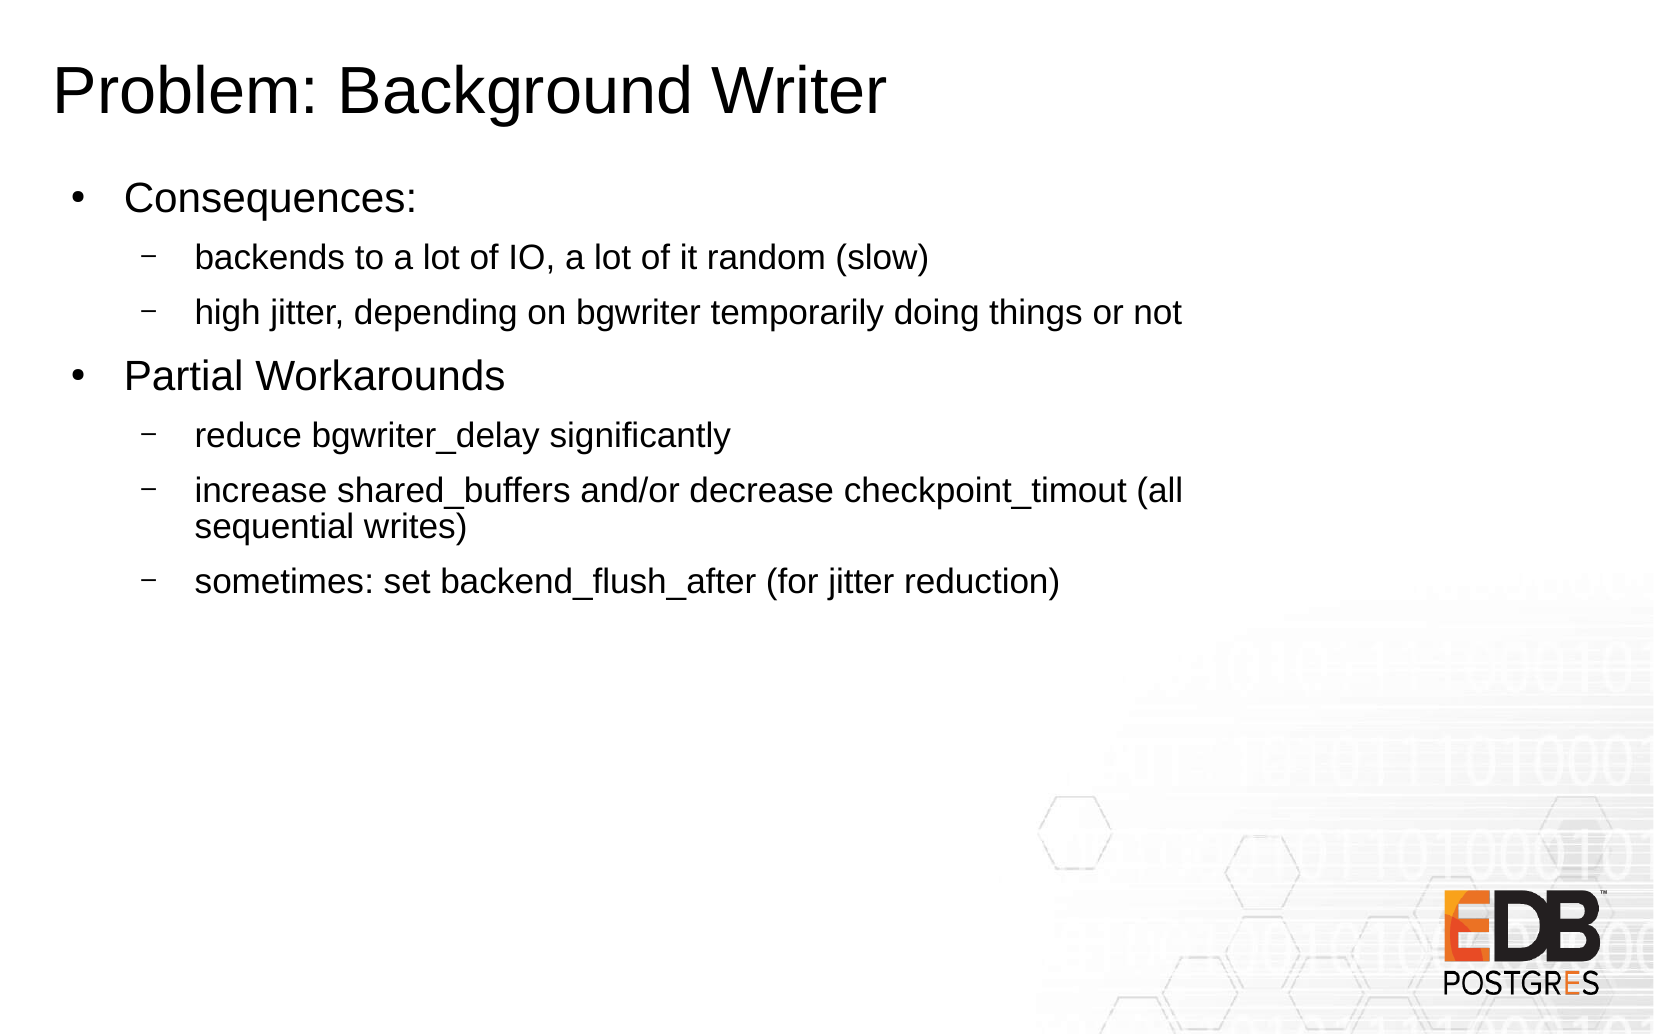

# Problem: Background Writer
Consequences:
backends to a lot of IO, a lot of it random (slow)
high jitter, depending on bgwriter temporarily doing things or not
Partial Workarounds
reduce bgwriter_delay significantly
increase shared_buffers and/or decrease checkpoint_timout (all sequential writes)
sometimes: set backend_flush_after (for jitter reduction)